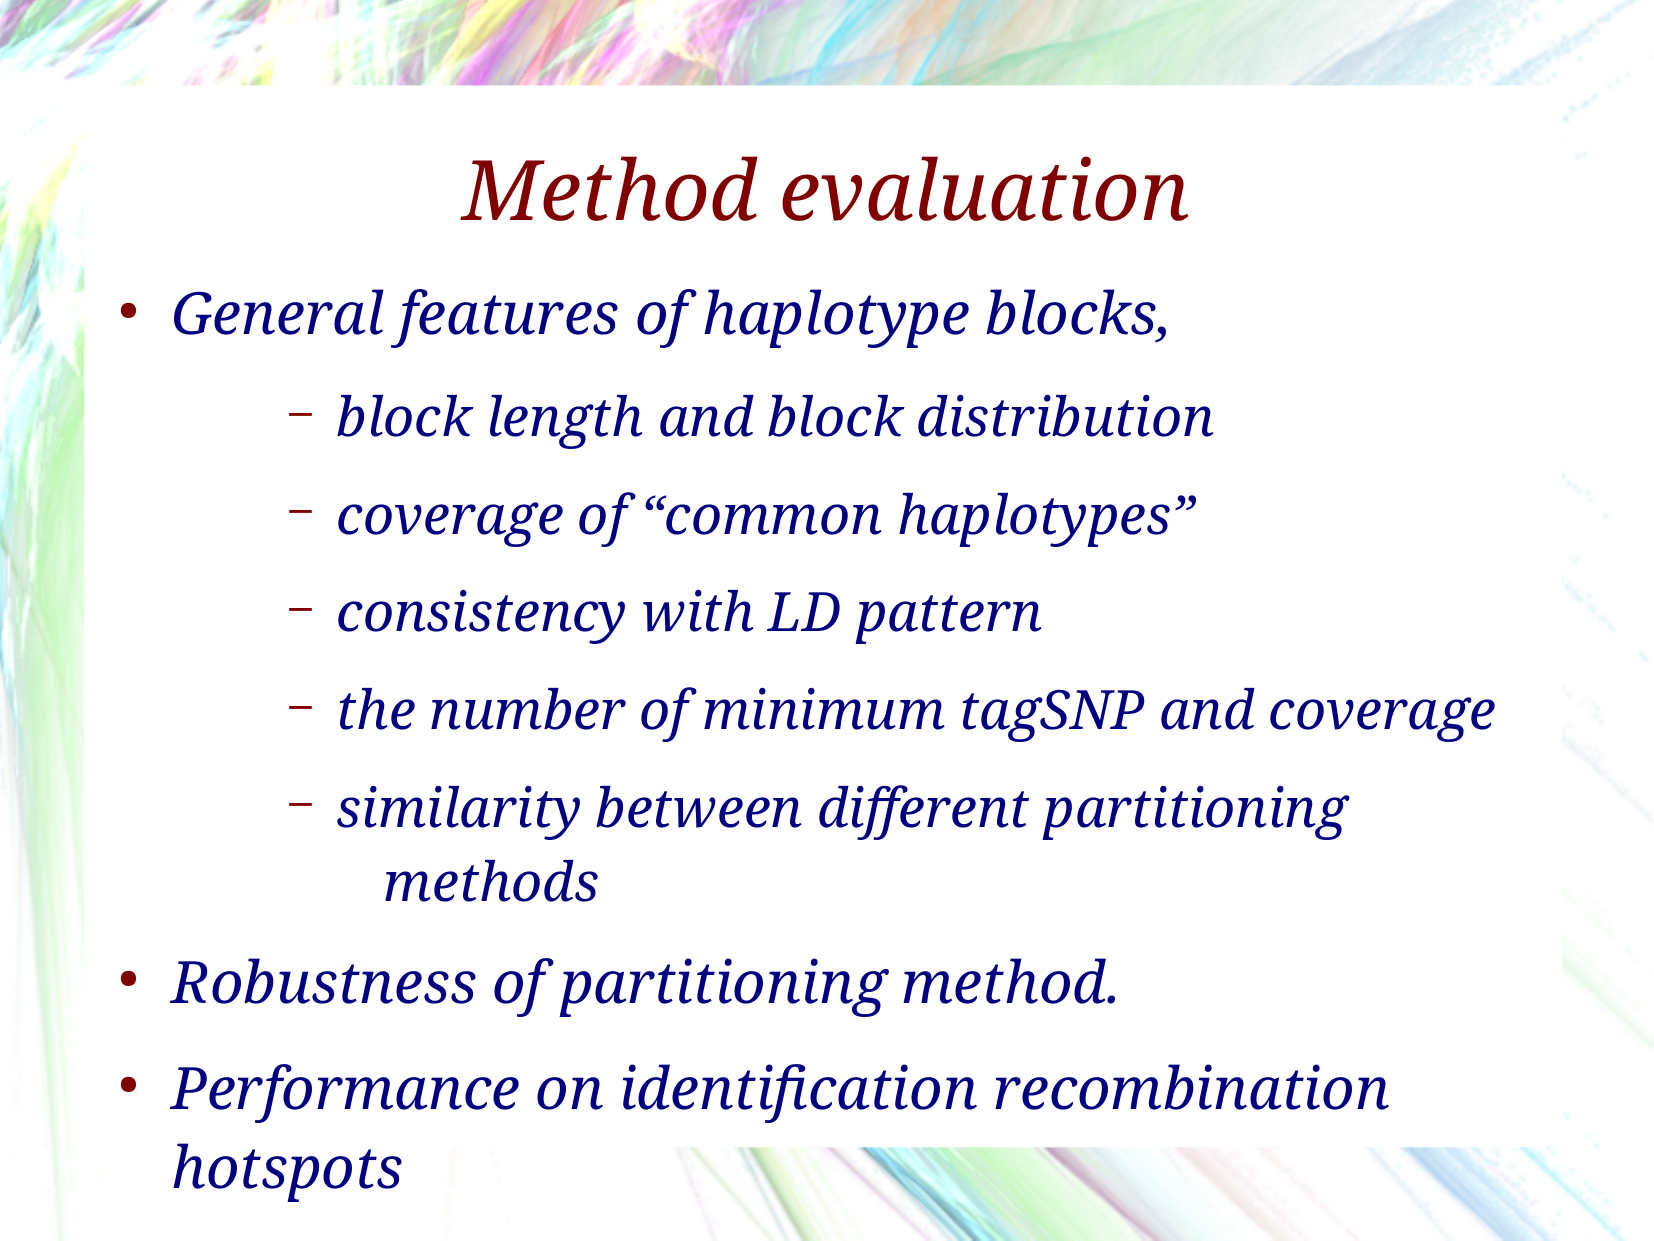

# Method evaluation
General features of haplotype blocks,
block length and block distribution
coverage of “common haplotypes”
consistency with LD pattern
the number of minimum tagSNP and coverage
similarity between different partitioning methods
Robustness of partitioning method.
Performance on identification recombination hotspots
Performance on case-control association study.